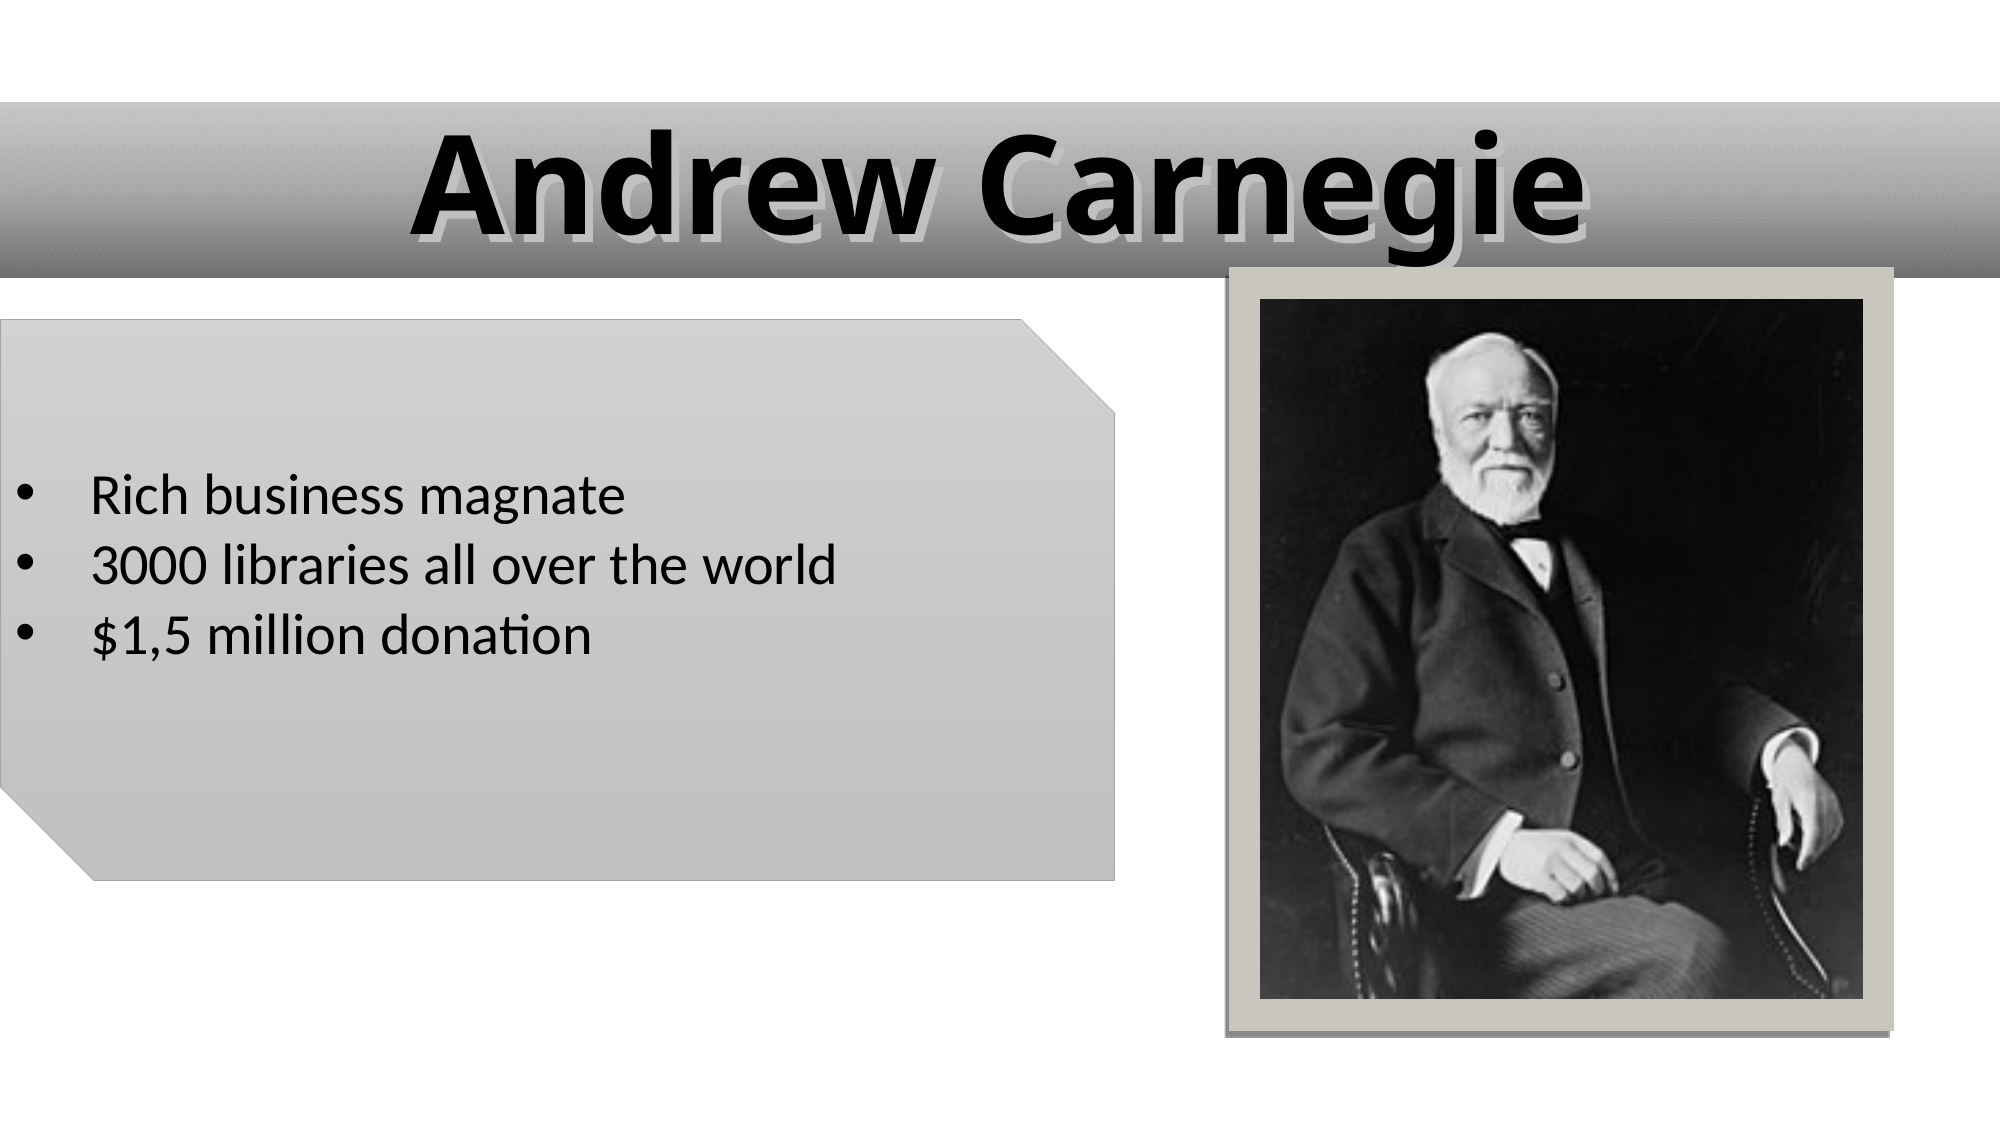

# Andrew Carnegie
Rich business magnate
3000 libraries all over the world
$1,5 million donation